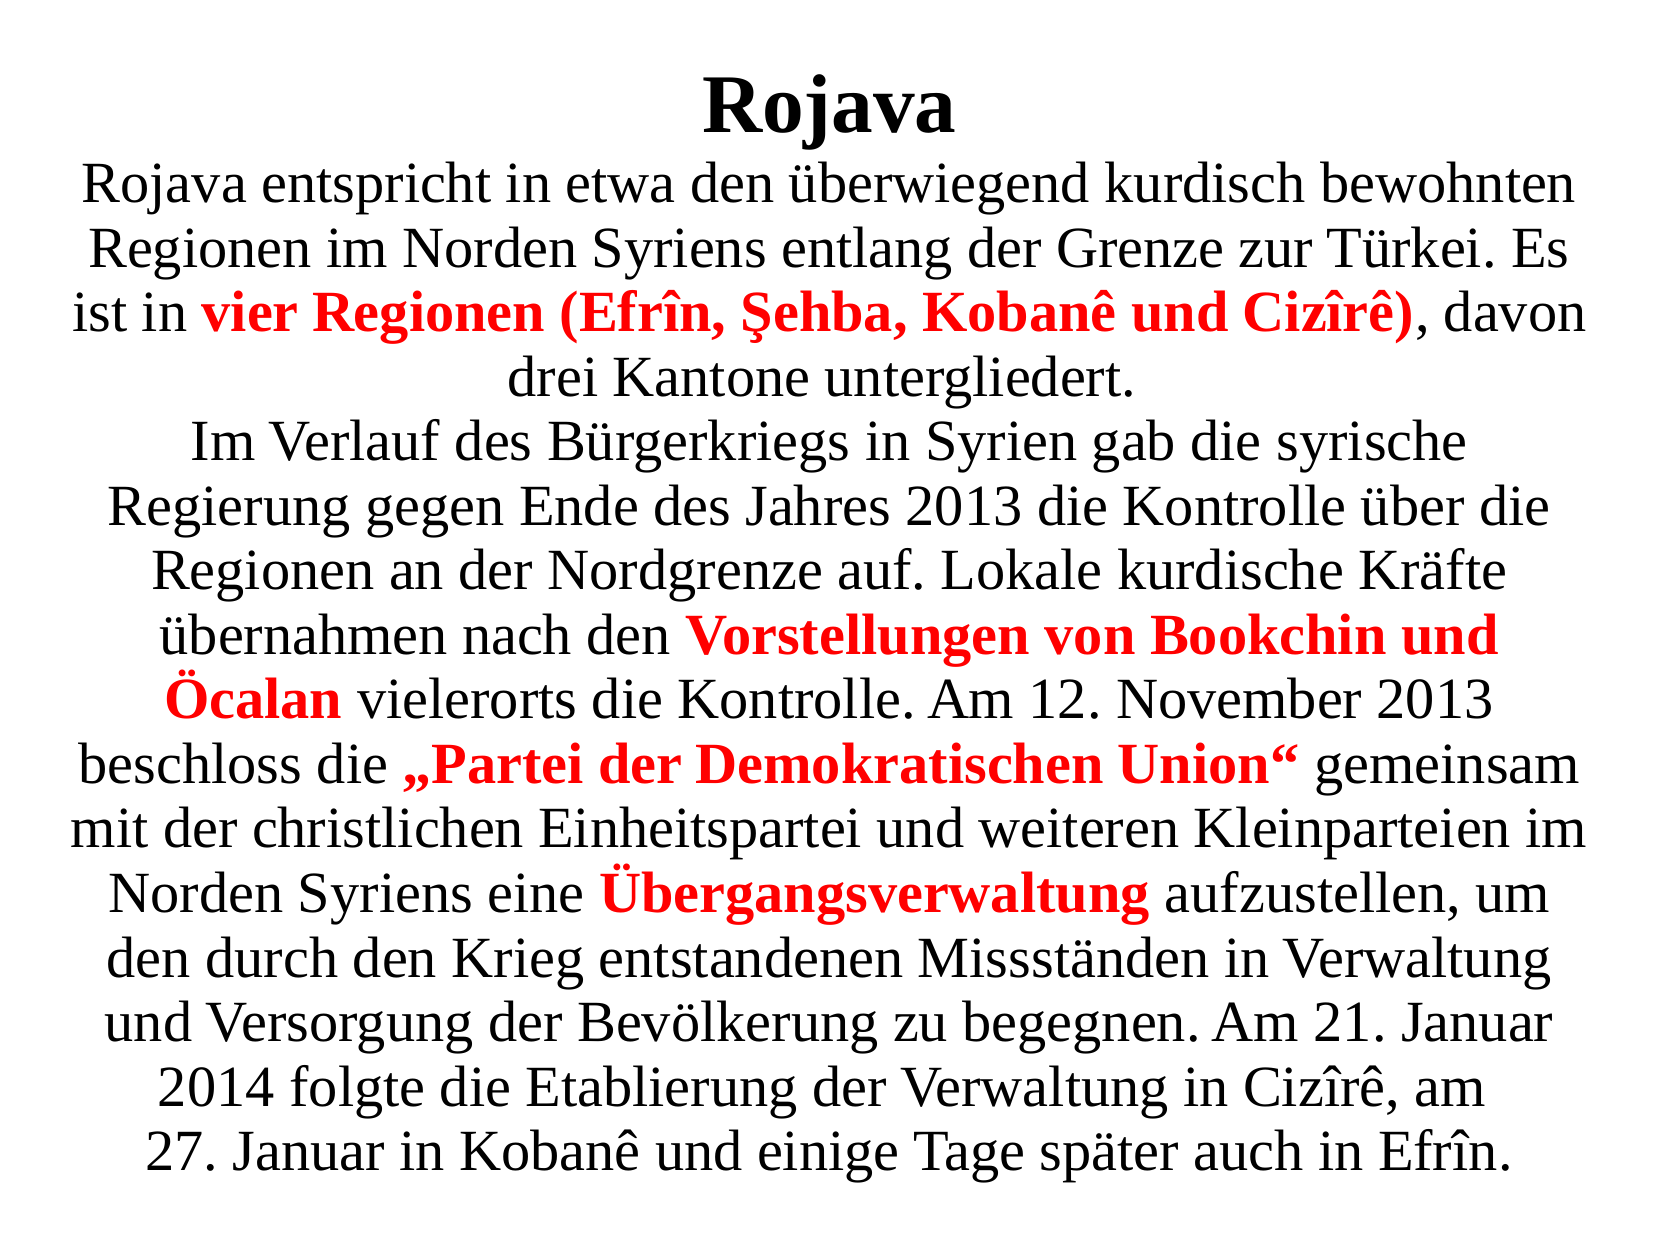

Rojava
Rojava entspricht in etwa den überwiegend kurdisch bewohnten Regionen im Norden Syriens entlang der Grenze zur Türkei. Es ist in vier Regionen (Efrîn, Şehba, Kobanê und Cizîrê), davon drei Kantone untergliedert.
Im Verlauf des Bürgerkriegs in Syrien gab die syrische Regierung gegen Ende des Jahres 2013 die Kontrolle über die Regionen an der Nordgrenze auf. Lokale kurdische Kräfte übernahmen nach den Vorstellungen von Bookchin und Öcalan vielerorts die Kontrolle. Am 12. November 2013 beschloss die „Partei der Demokratischen Union“ gemeinsam mit der christlichen Einheitspartei und weiteren Kleinparteien im Norden Syriens eine Übergangsverwaltung aufzustellen, um den durch den Krieg entstandenen Missständen in Verwaltung und Versorgung der Bevölkerung zu begegnen. Am 21. Januar 2014 folgte die Etablierung der Verwaltung in Cizîrê, am
27. Januar in Kobanê und einige Tage später auch in Efrîn.